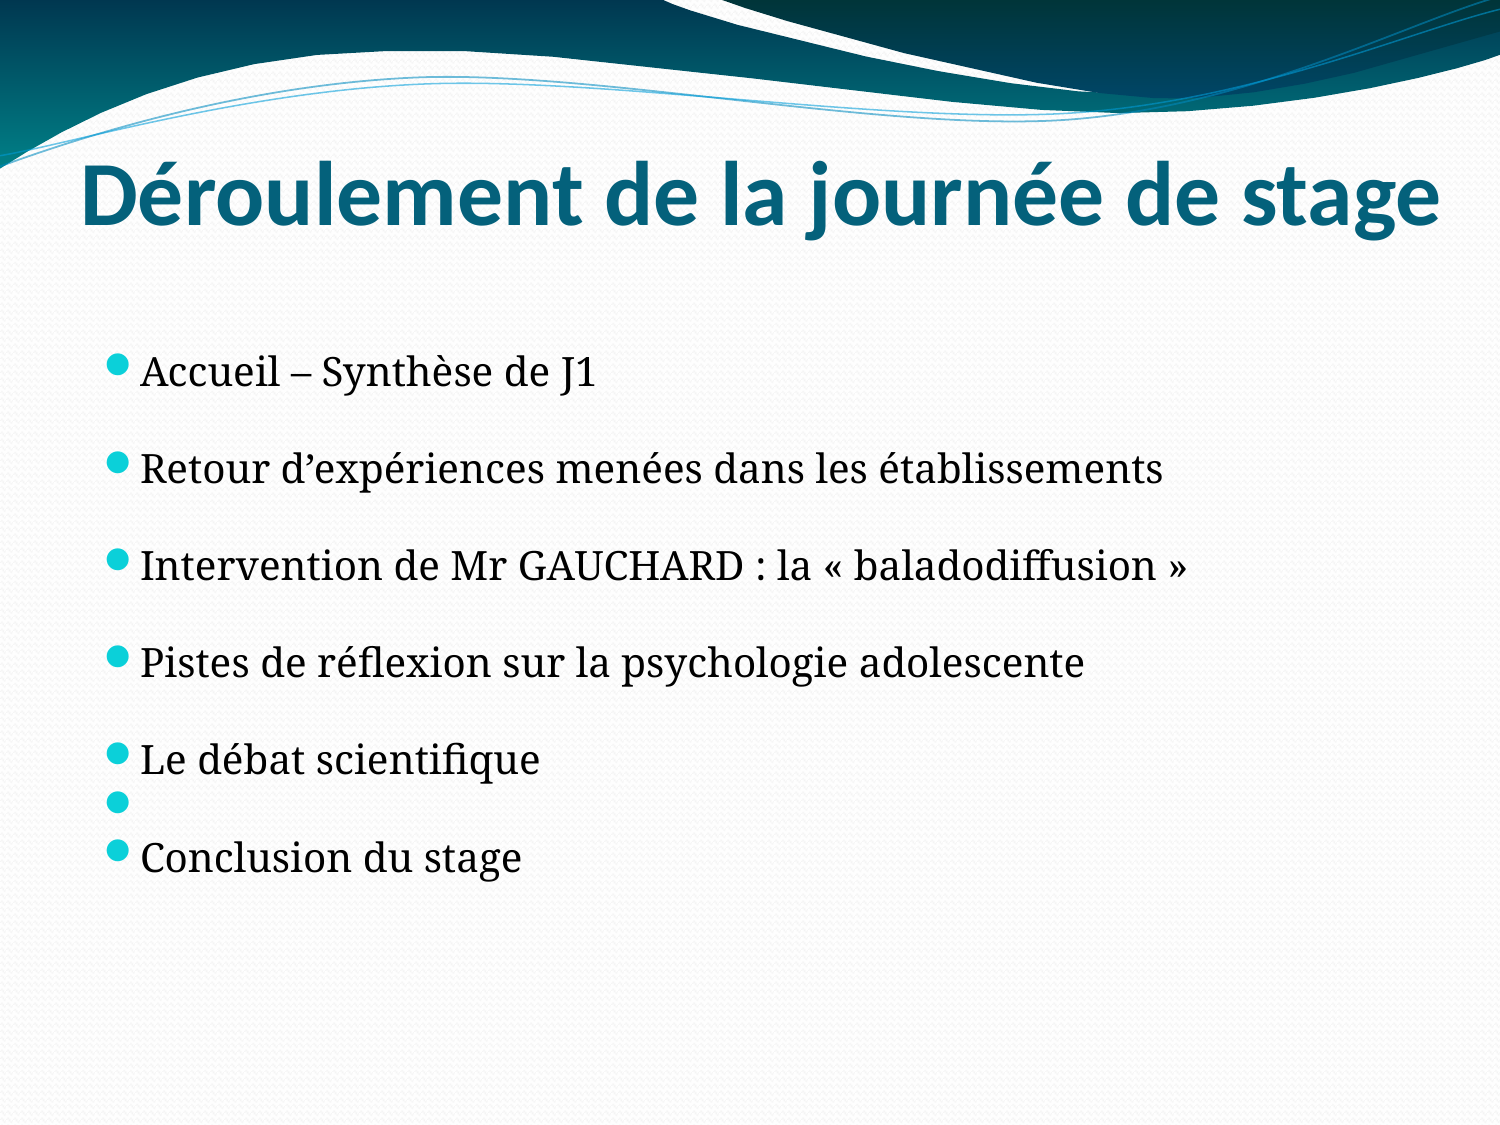

# Déroulement de la journée de stage
Accueil – Synthèse de J1
Retour d’expériences menées dans les établissements
Intervention de Mr GAUCHARD : la « baladodiffusion »
Pistes de réflexion sur la psychologie adolescente
Le débat scientifique
Conclusion du stage